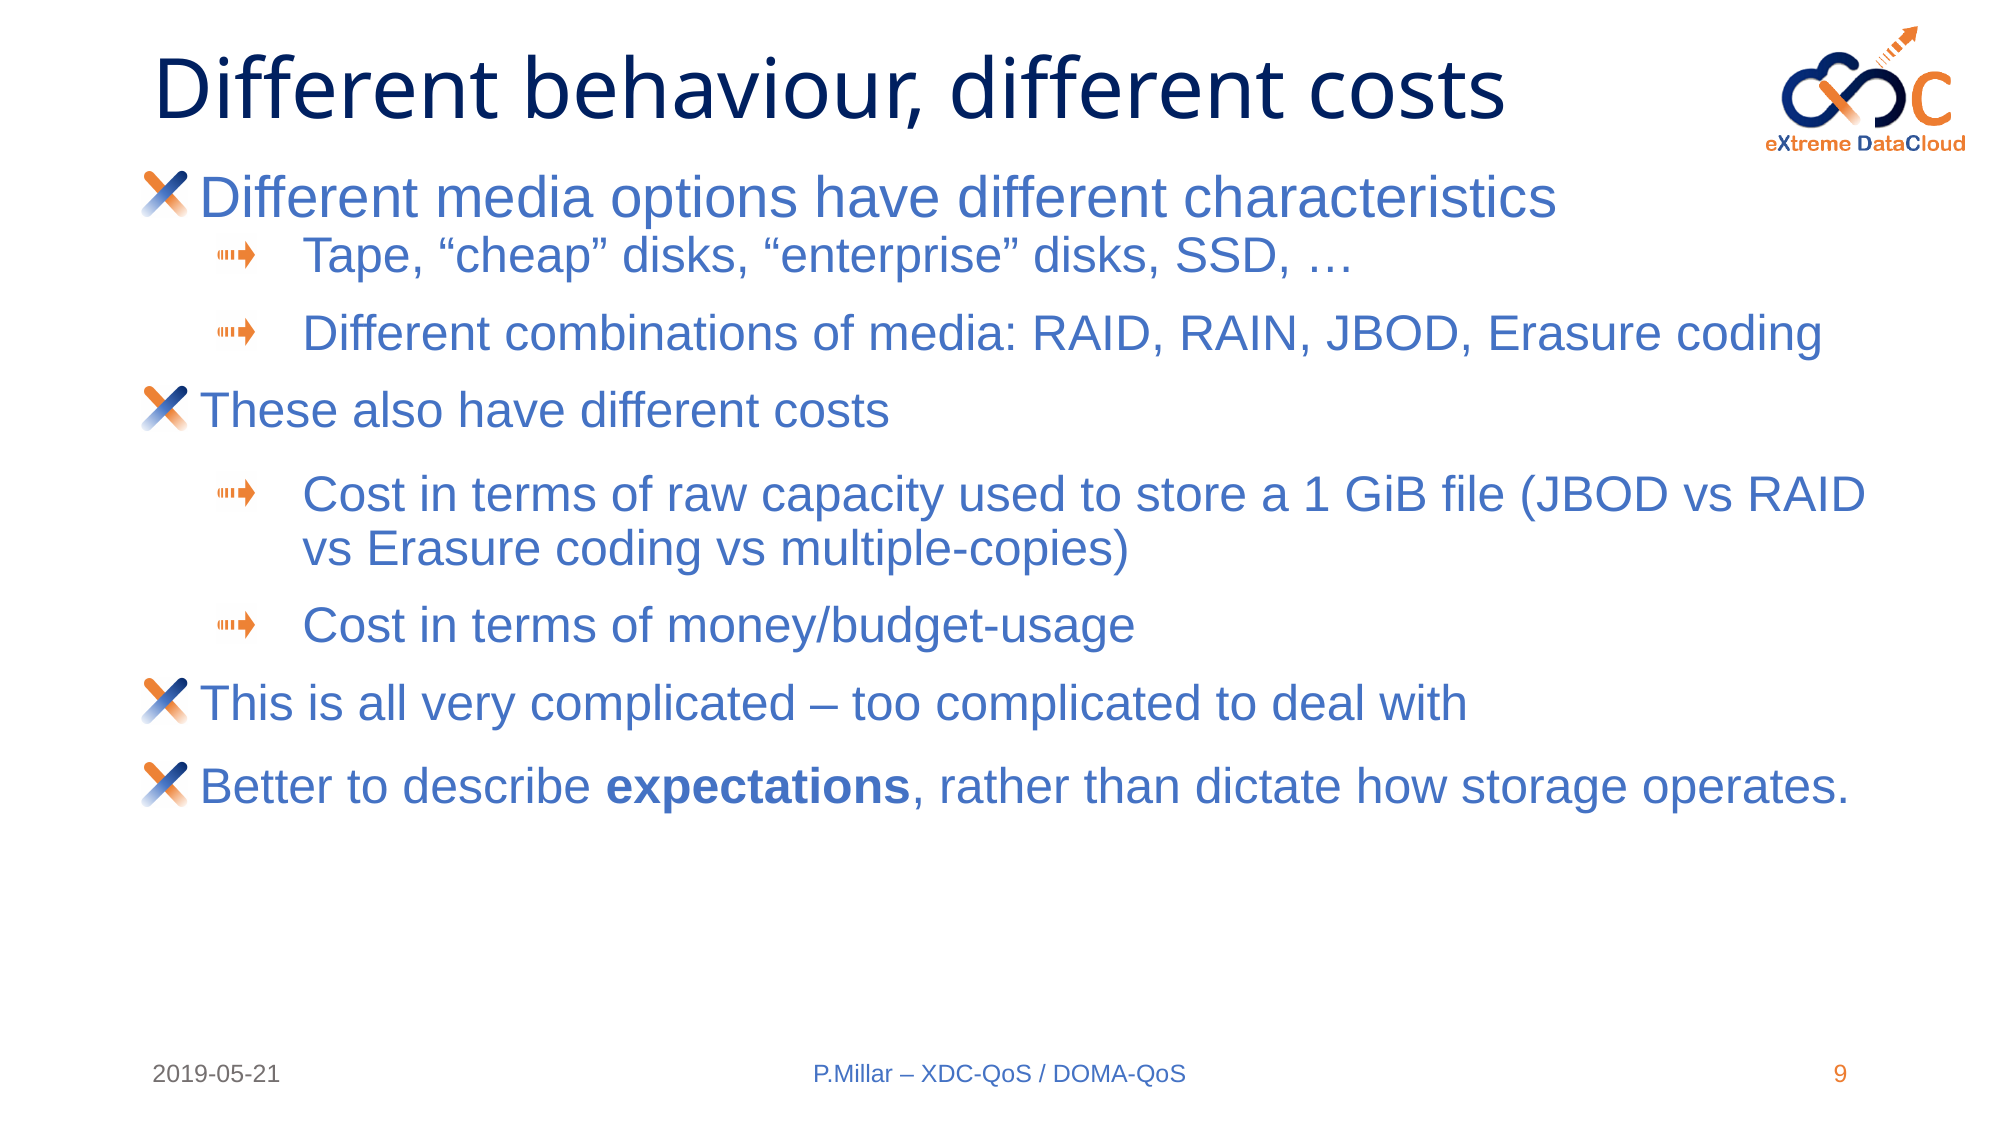

# Different behaviour, different costs
Different media options have different characteristics
Tape, “cheap” disks, “enterprise” disks, SSD, …
Different combinations of media: RAID, RAIN, JBOD, Erasure coding
These also have different costs
Cost in terms of raw capacity used to store a 1 GiB file (JBOD vs RAID vs Erasure coding vs multiple-copies)
Cost in terms of money/budget-usage
This is all very complicated – too complicated to deal with
Better to describe expectations, rather than dictate how storage operates.
2019-05-21
P.Millar – XDC-QoS / DOMA-QoS